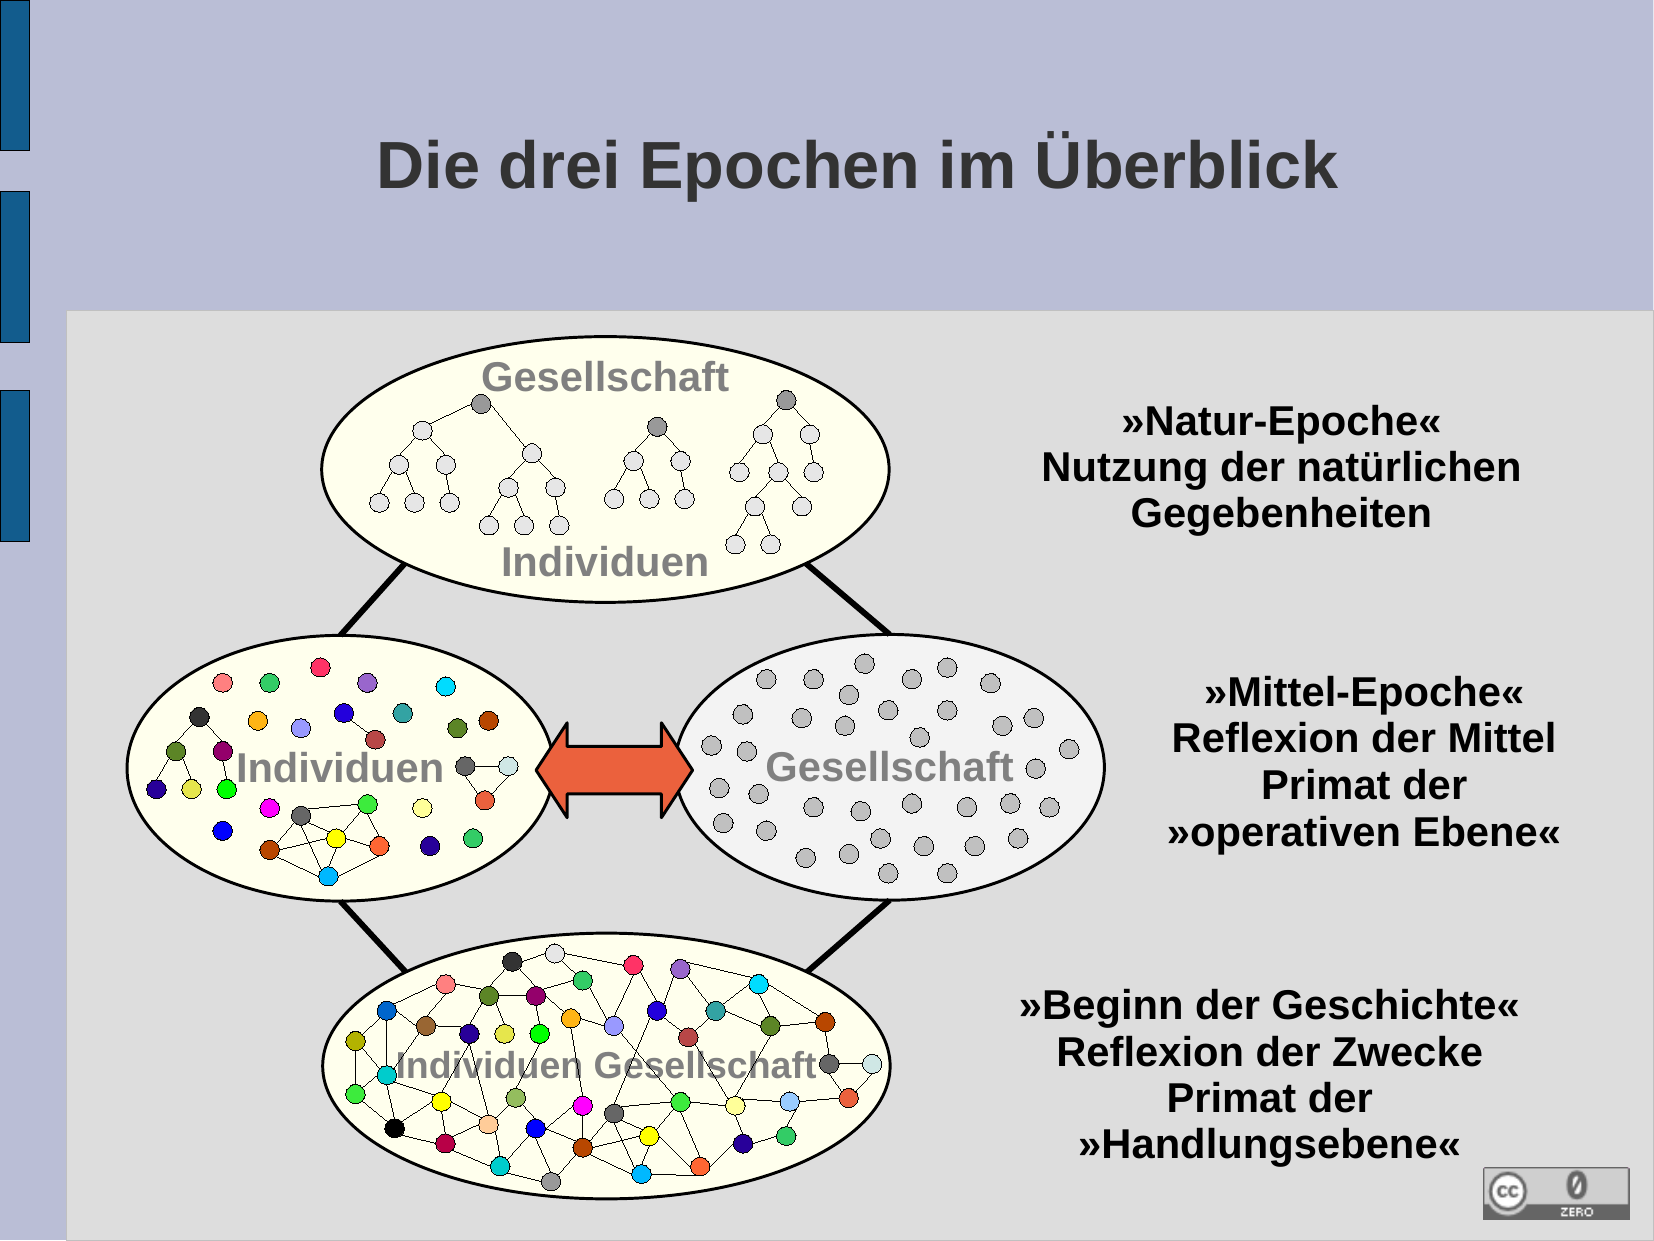

# Die drei Epochen im Überblick
Gesellschaft
Individuen
»Natur-Epoche«
Nutzung der natürlichen
Gegebenheiten
Gesellschaft
Individuen
»Mittel-Epoche«
Reflexion der Mittel
Primat der
»operativen Ebene«
Individuen Gesellschaft
»Beginn der Geschichte«
Reflexion der Zwecke
Primat der
»Handlungsebene«